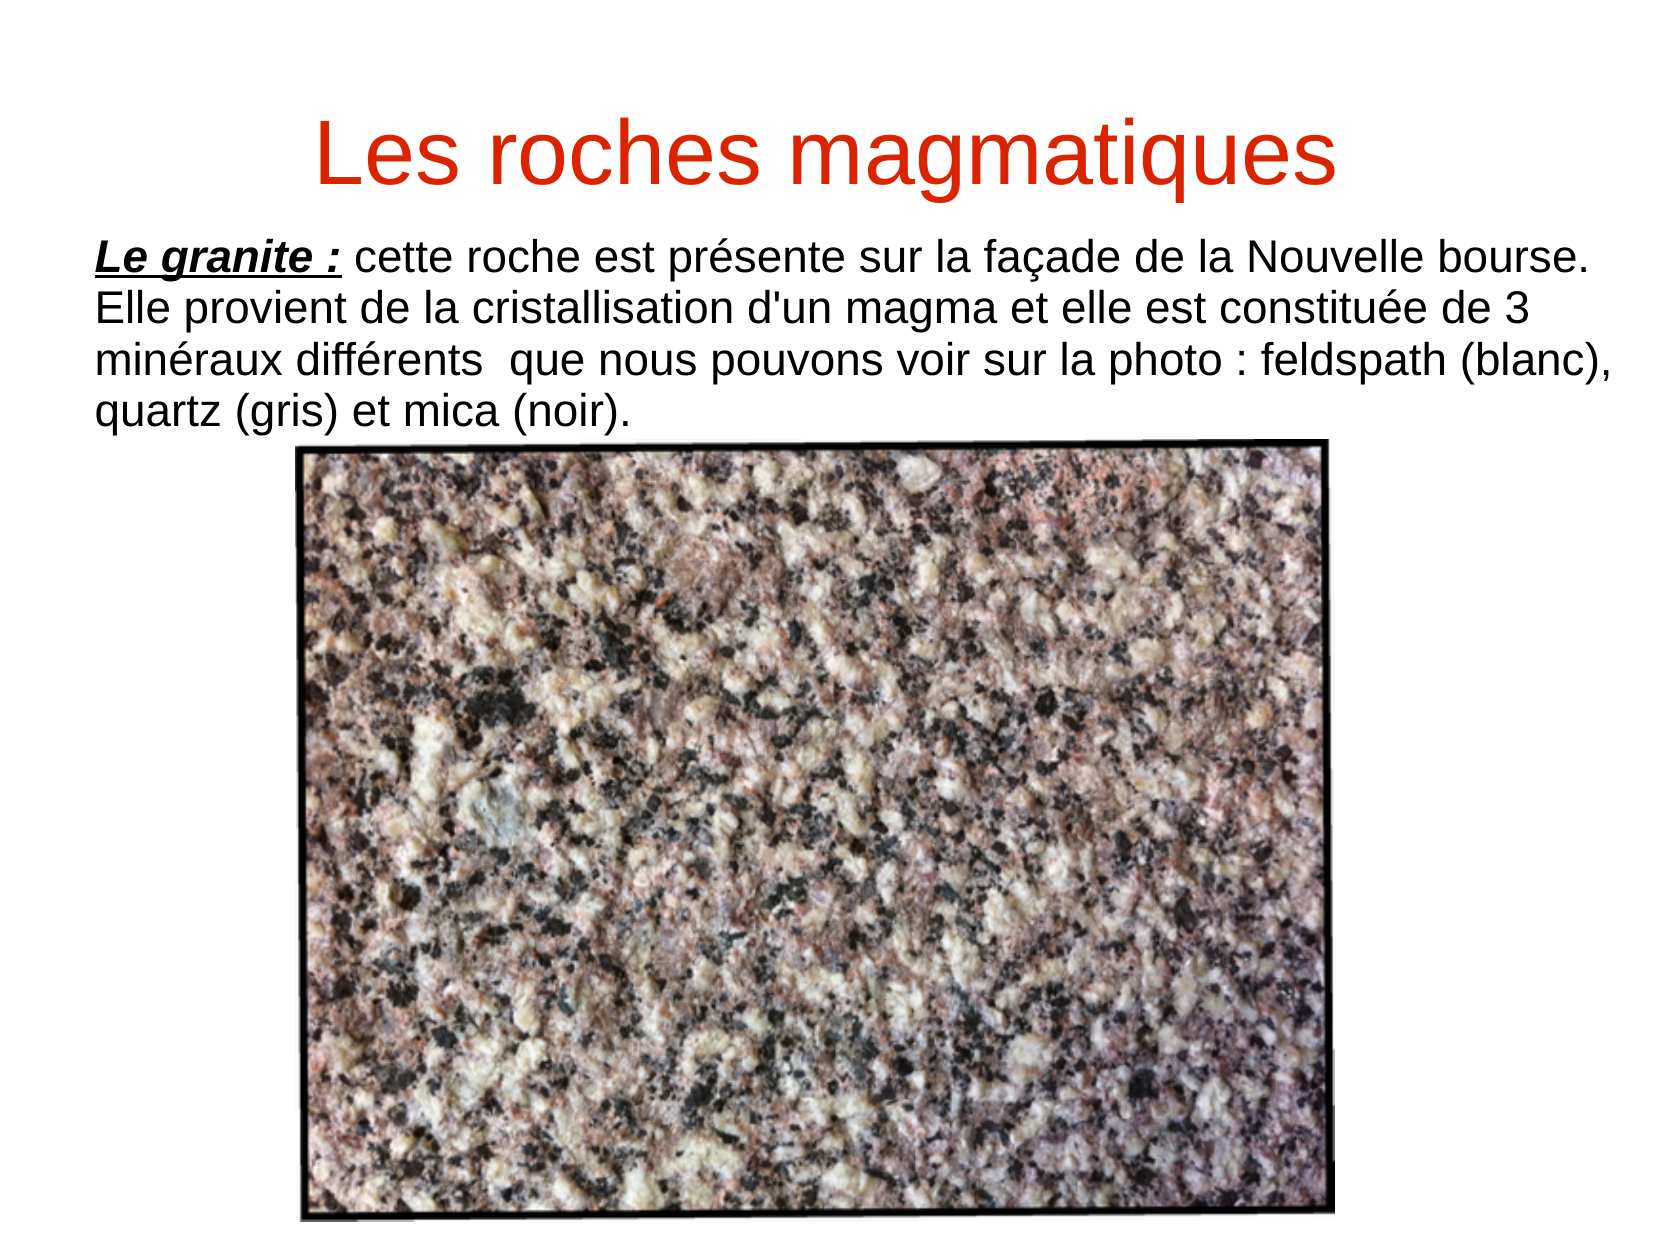

# Les roches magmatiques
Le granite : cette roche est présente sur la façade de la Nouvelle bourse. Elle provient de la cristallisation d'un magma et elle est constituée de 3 minéraux différents  que nous pouvons voir sur la photo : feldspath (blanc), quartz (gris) et mica (noir).